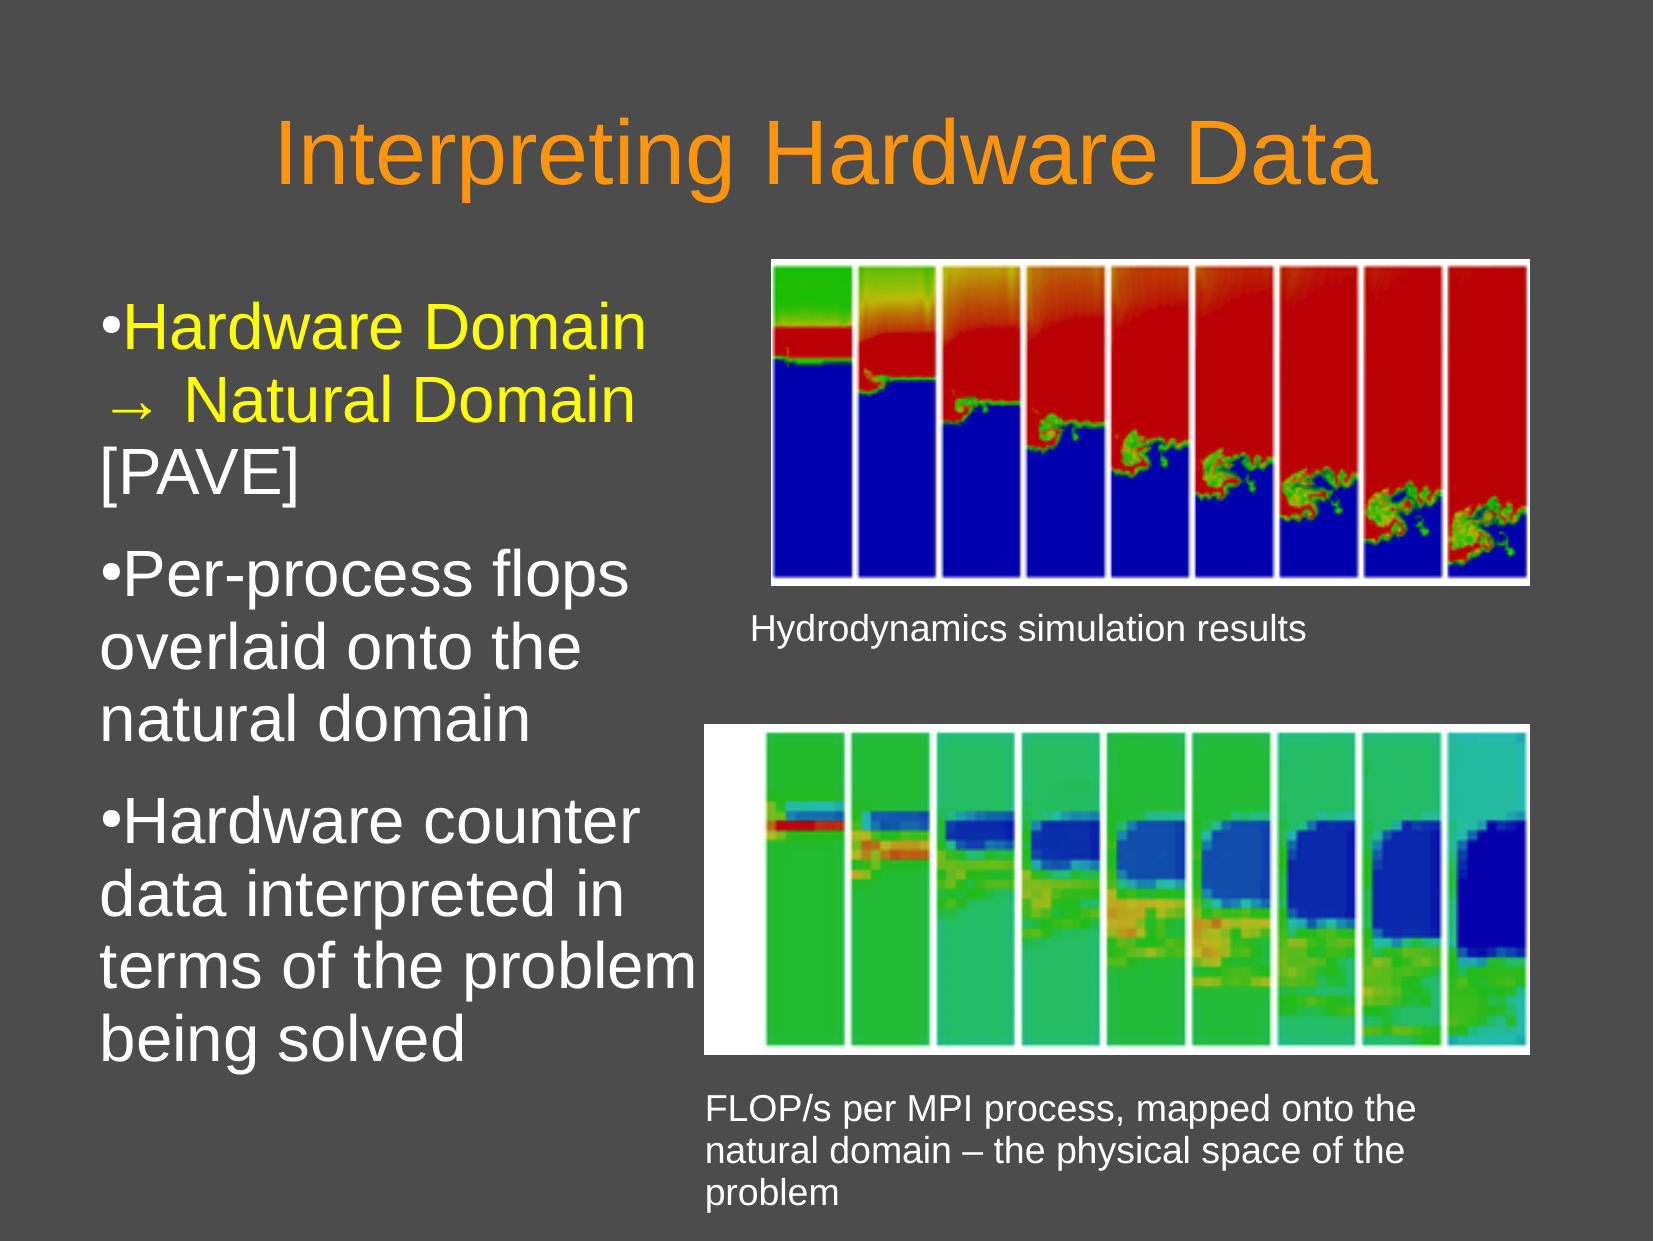

# Interpreting Hardware Data
Hardware Domain → Natural Domain [PAVE]
Per-process flops overlaid onto the natural domain
Hardware counter data interpreted in terms of the problem being solved
Hydrodynamics simulation results
FLOP/s per MPI process, mapped onto the natural domain – the physical space of the problem